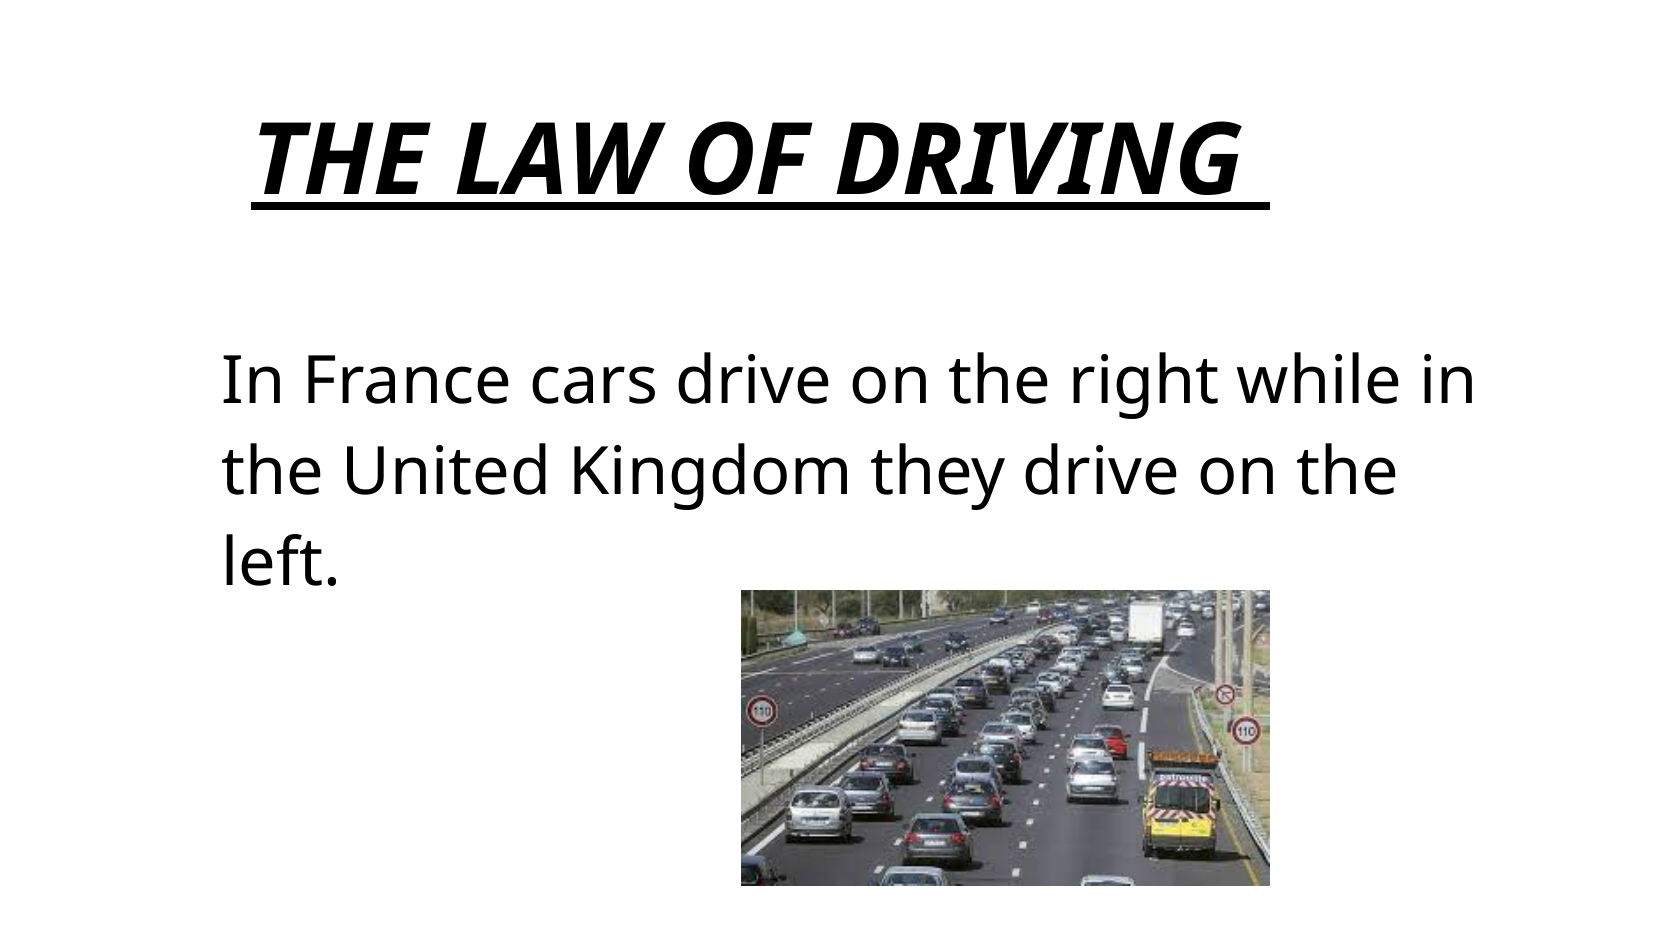

THE LAW OF DRIVING
In France cars drive on the right while in the United Kingdom they drive on the left.